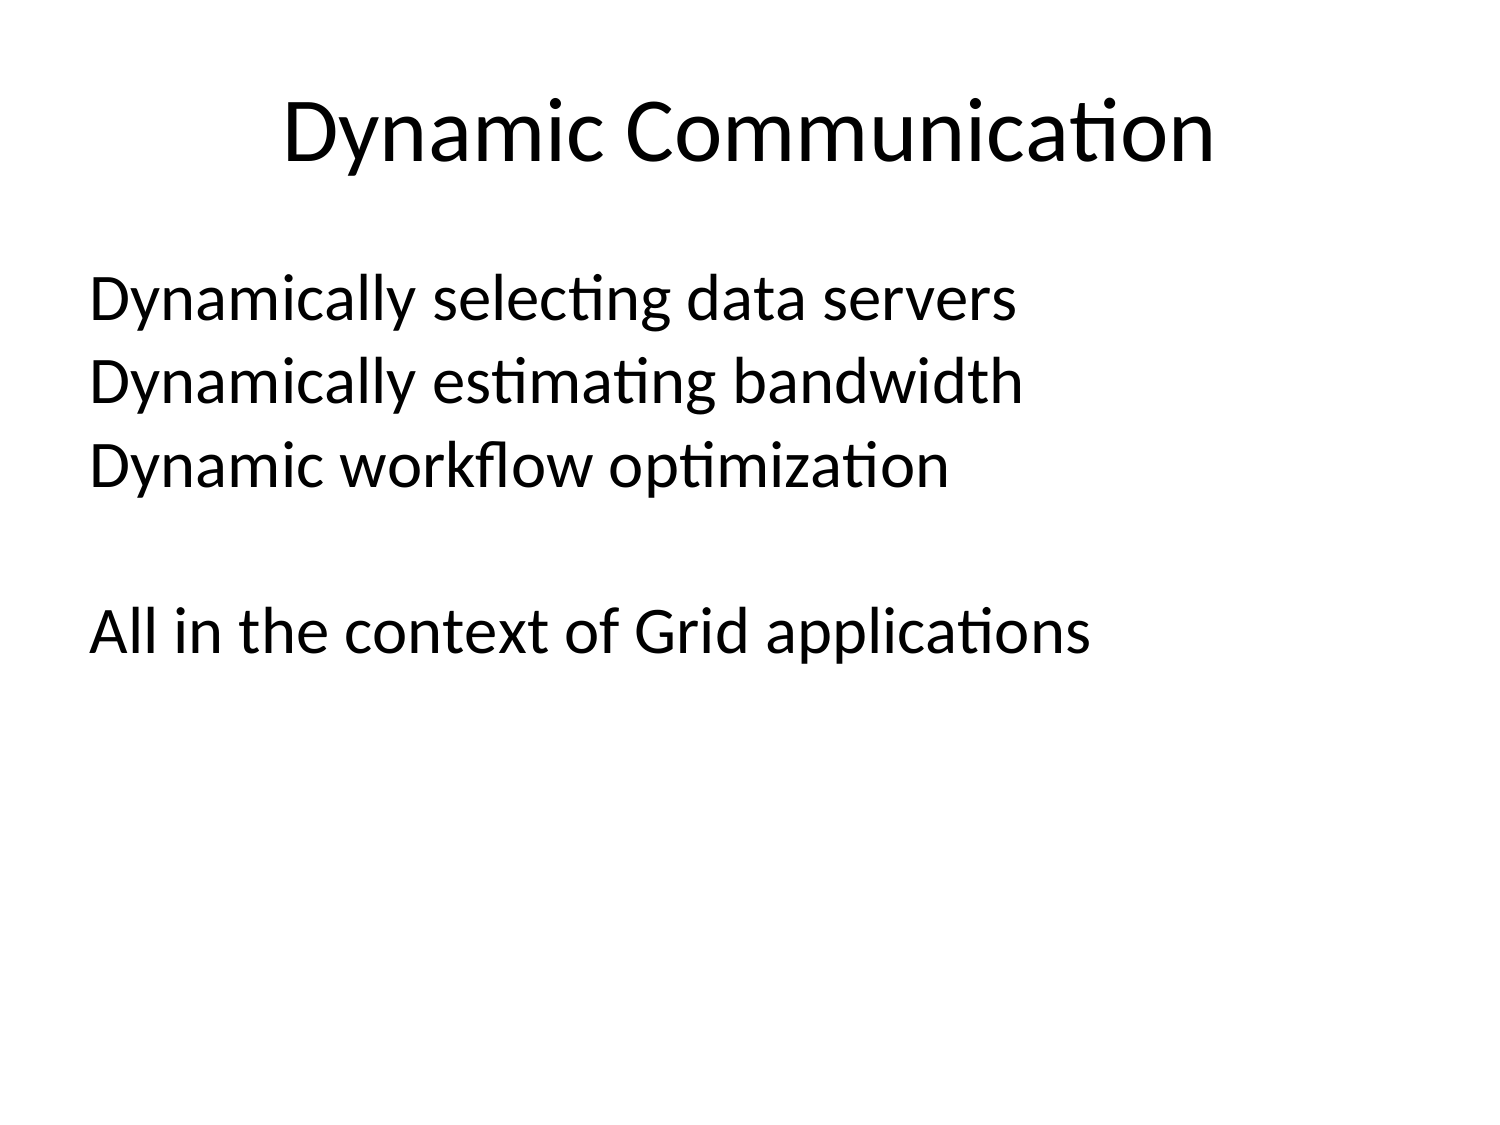

# Dynamic Communication
Dynamically selecting data servers
Dynamically estimating bandwidth
Dynamic workflow optimization
All in the context of Grid applications